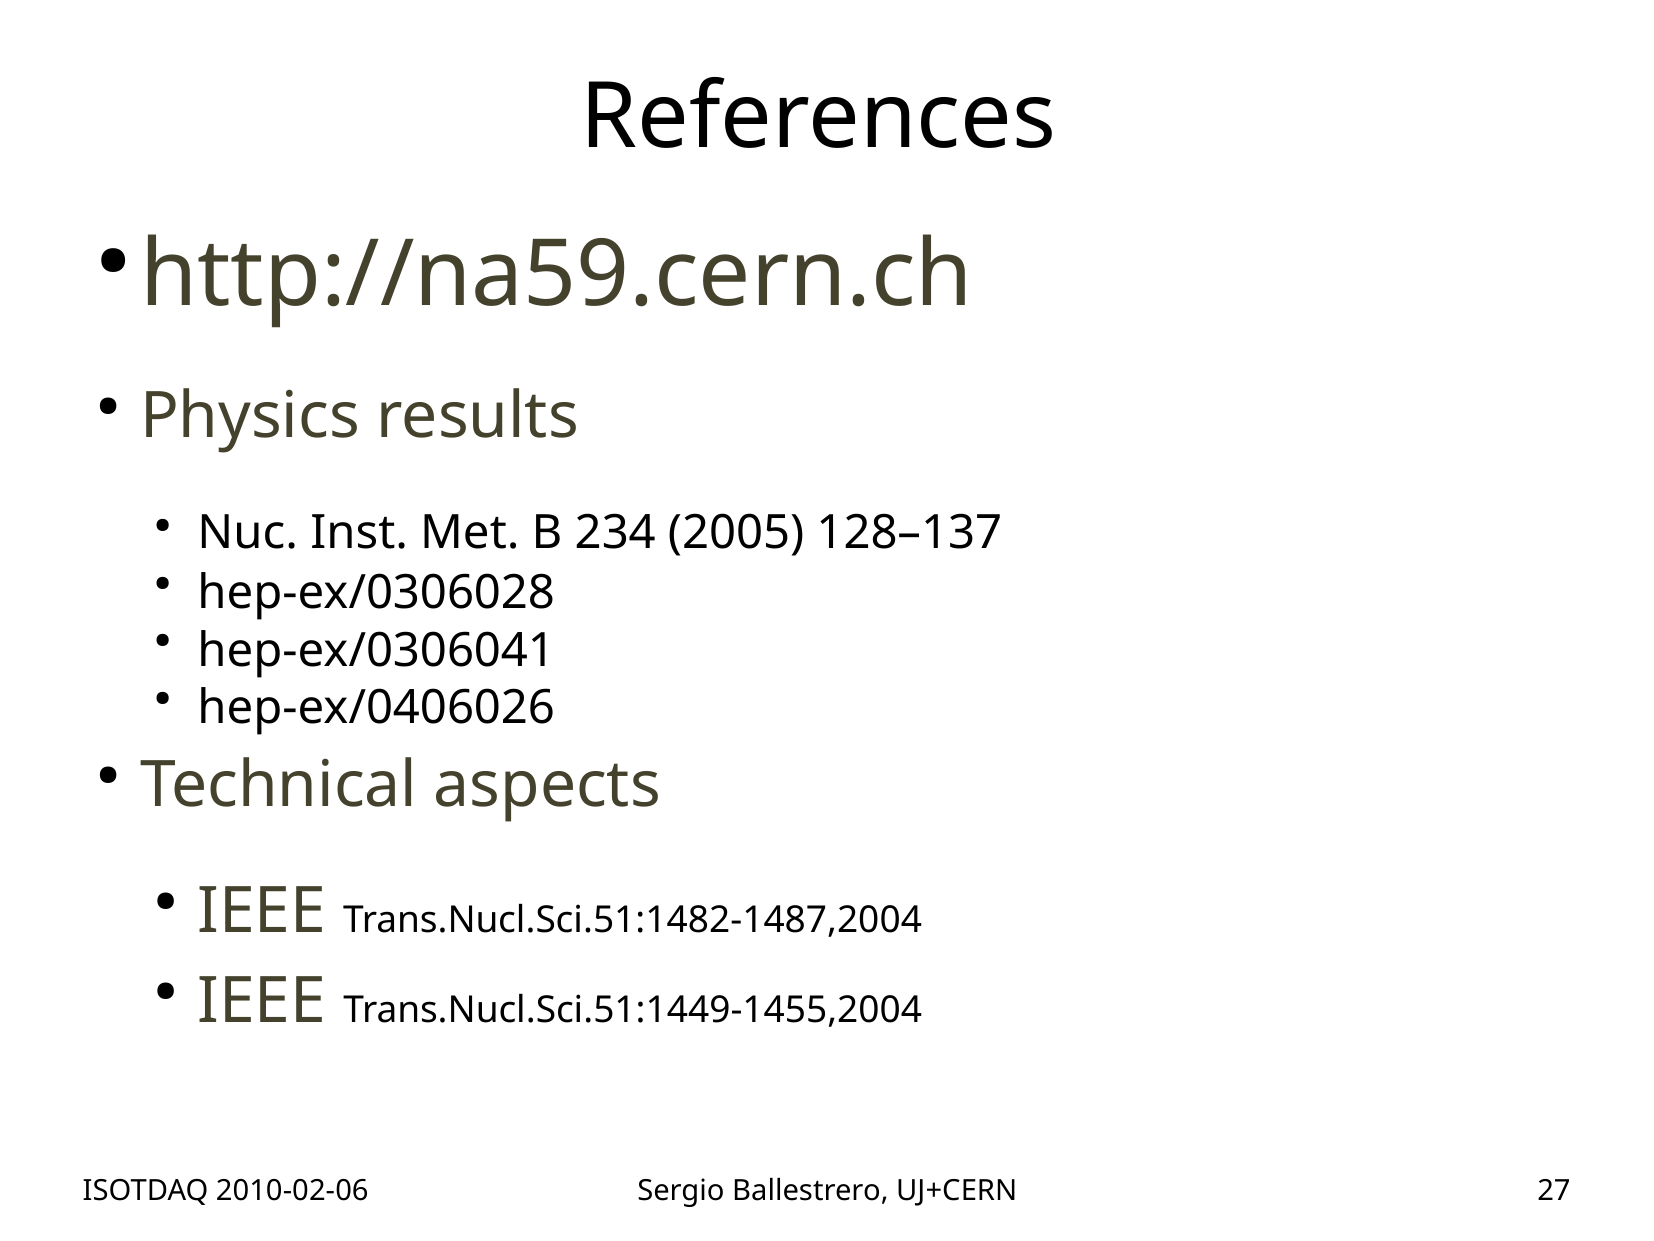

# References
http://na59.cern.ch
Physics results
Nuc. Inst. Met. B 234 (2005) 128–137
hep-ex/0306028
hep-ex/0306041
hep-ex/0406026
Technical aspects
IEEE Trans.Nucl.Sci.51:1482-1487,2004
IEEE Trans.Nucl.Sci.51:1449-1455,2004
ISOTDAQ - Ankara 2010-02-05
27